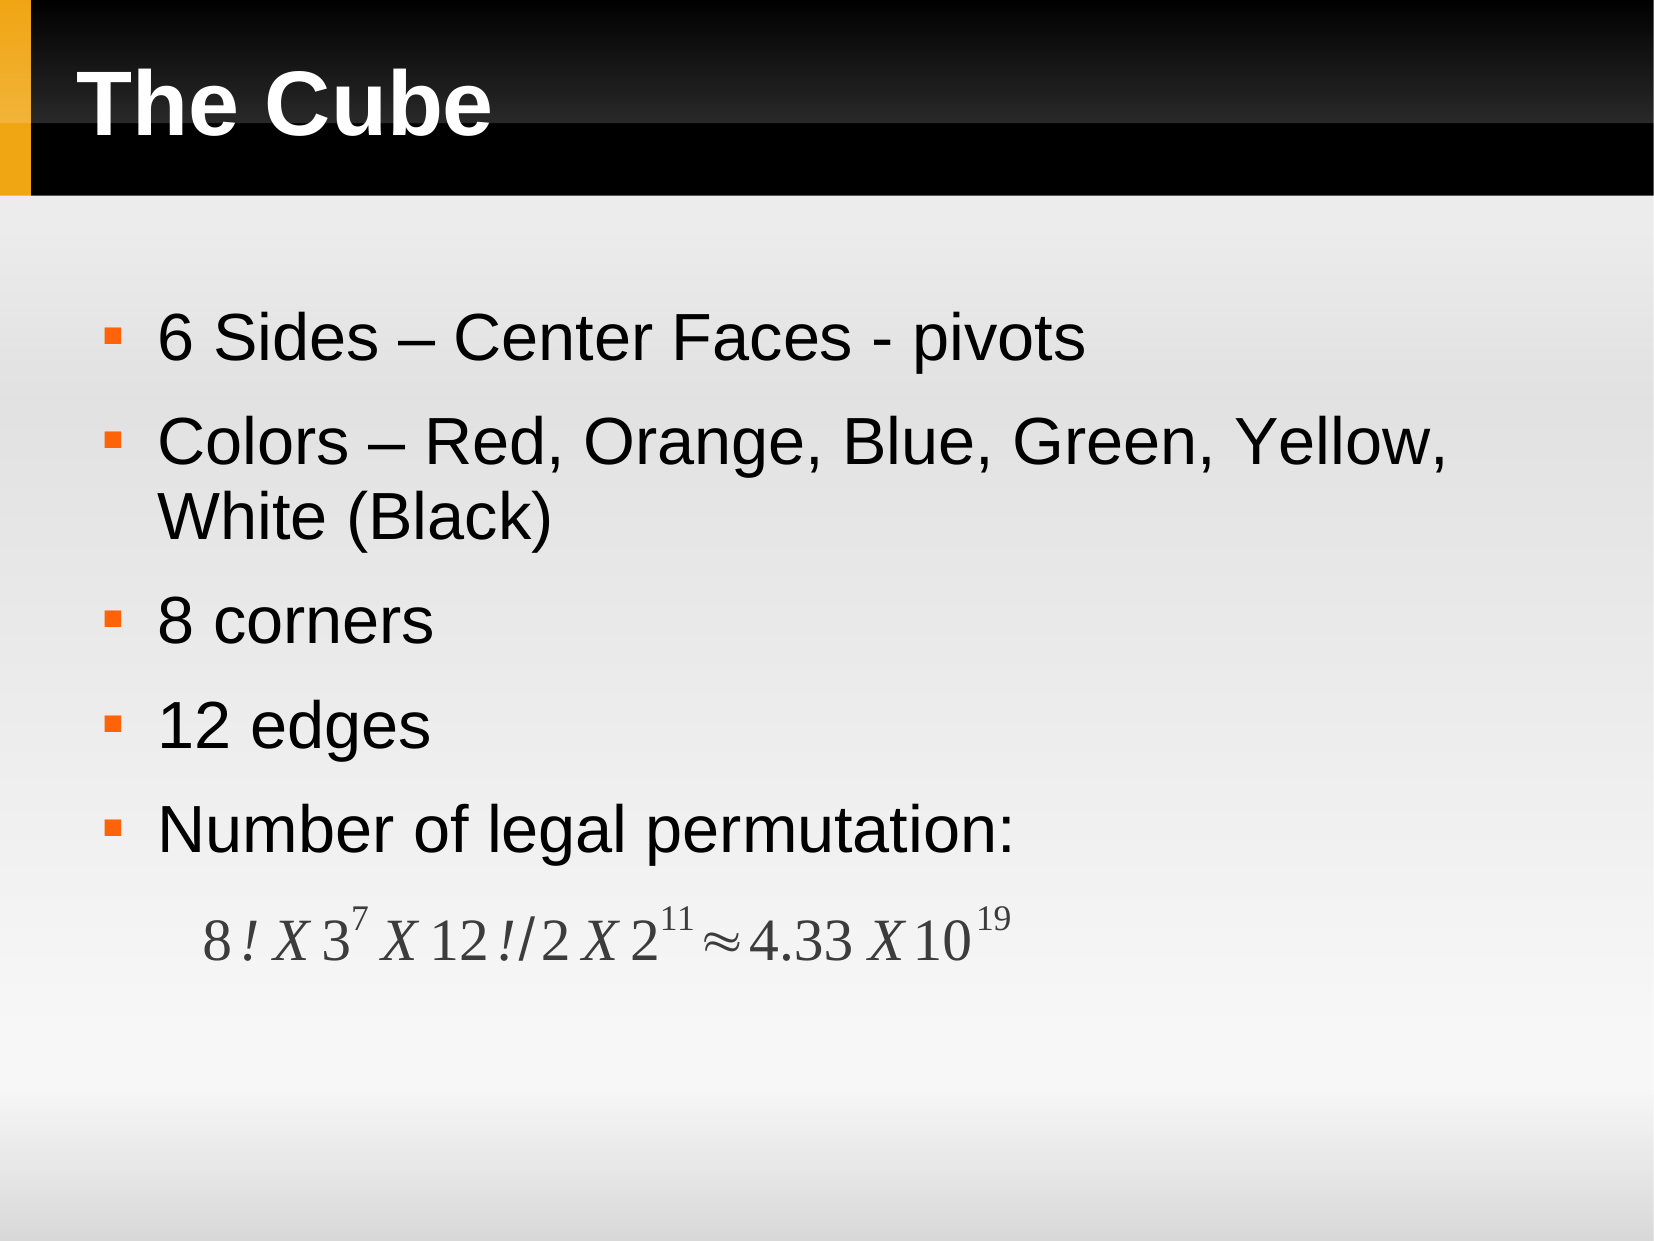

# The Cube
6 Sides – Center Faces - pivots
Colors – Red, Orange, Blue, Green, Yellow, White (Black)
8 corners
12 edges
Number of legal permutation: